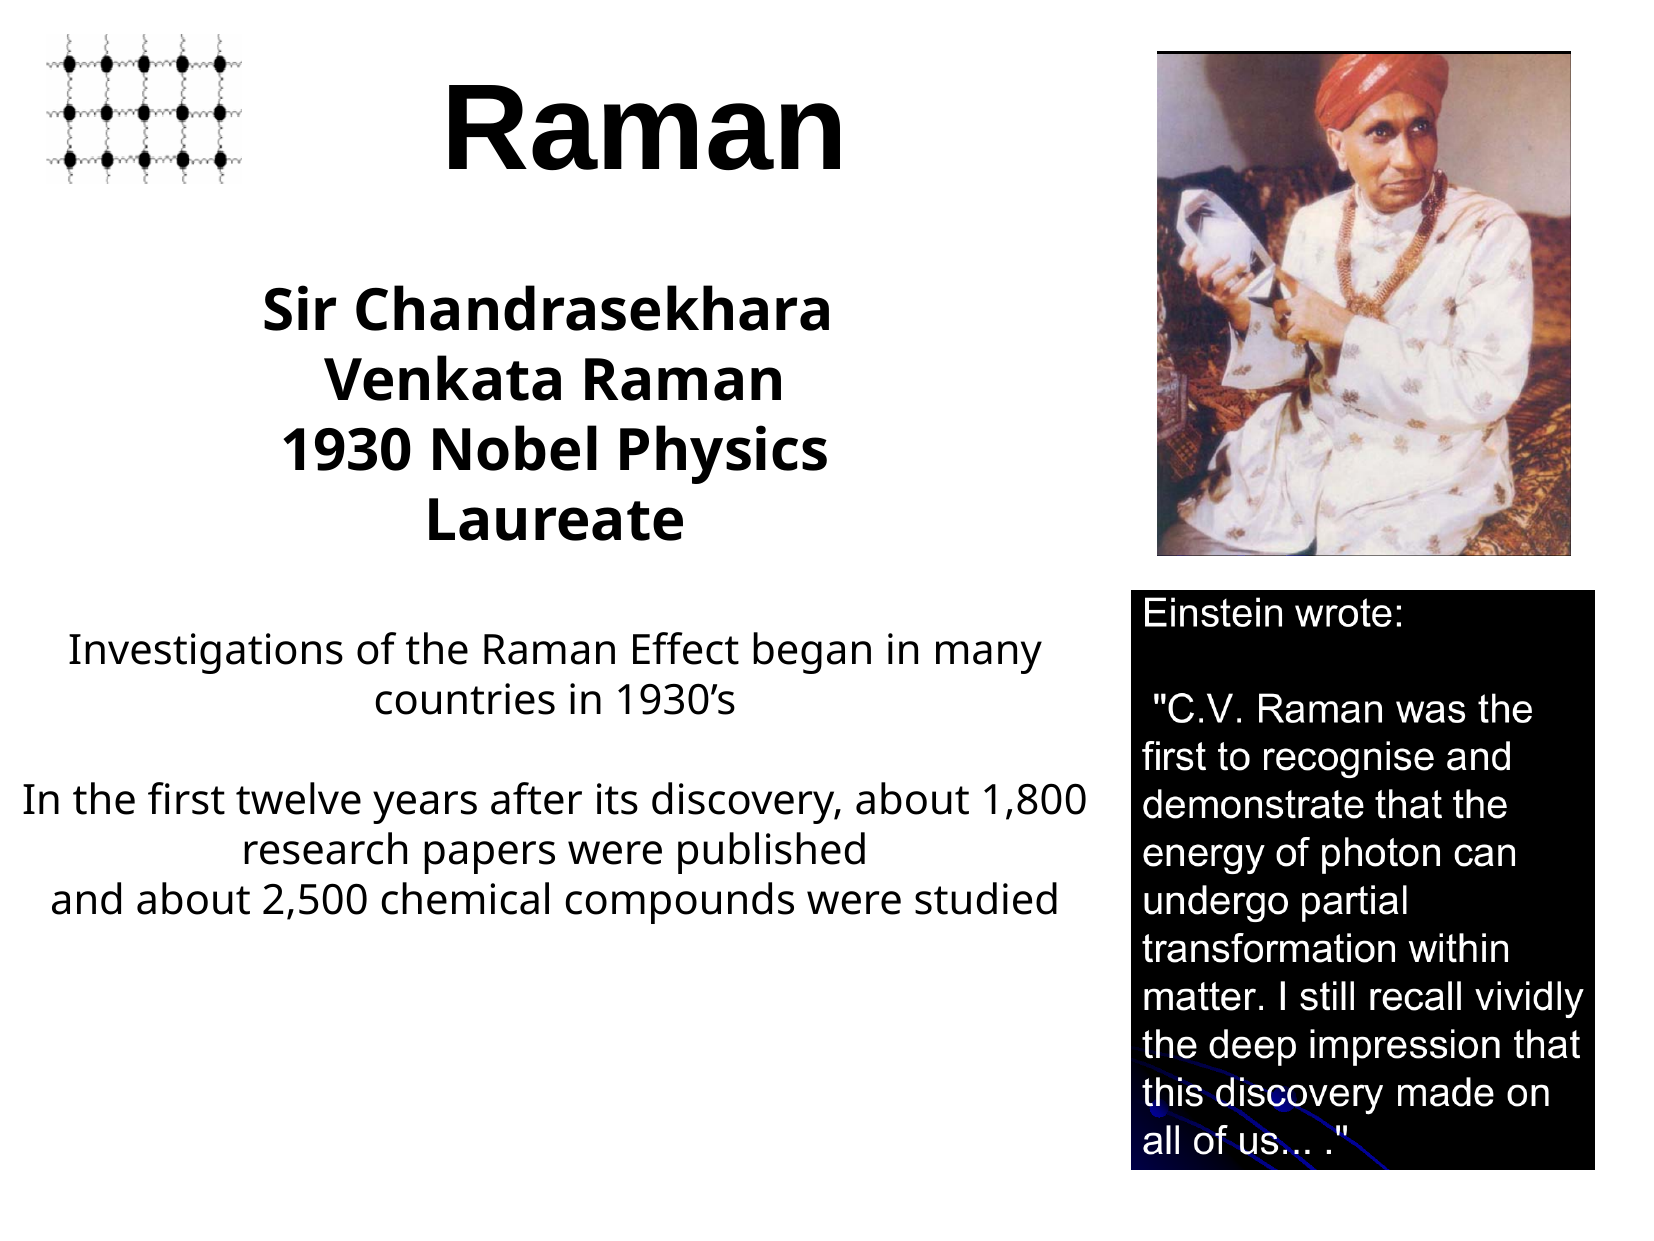

# Raman
Sir Chandrasekhara
Venkata Raman
1930 Nobel Physics
Laureate
Investigations of the Raman Effect began in many countries in 1930’s
In the first twelve years after its discovery, about 1,800 research papers were published
and about 2,500 chemical compounds were studied